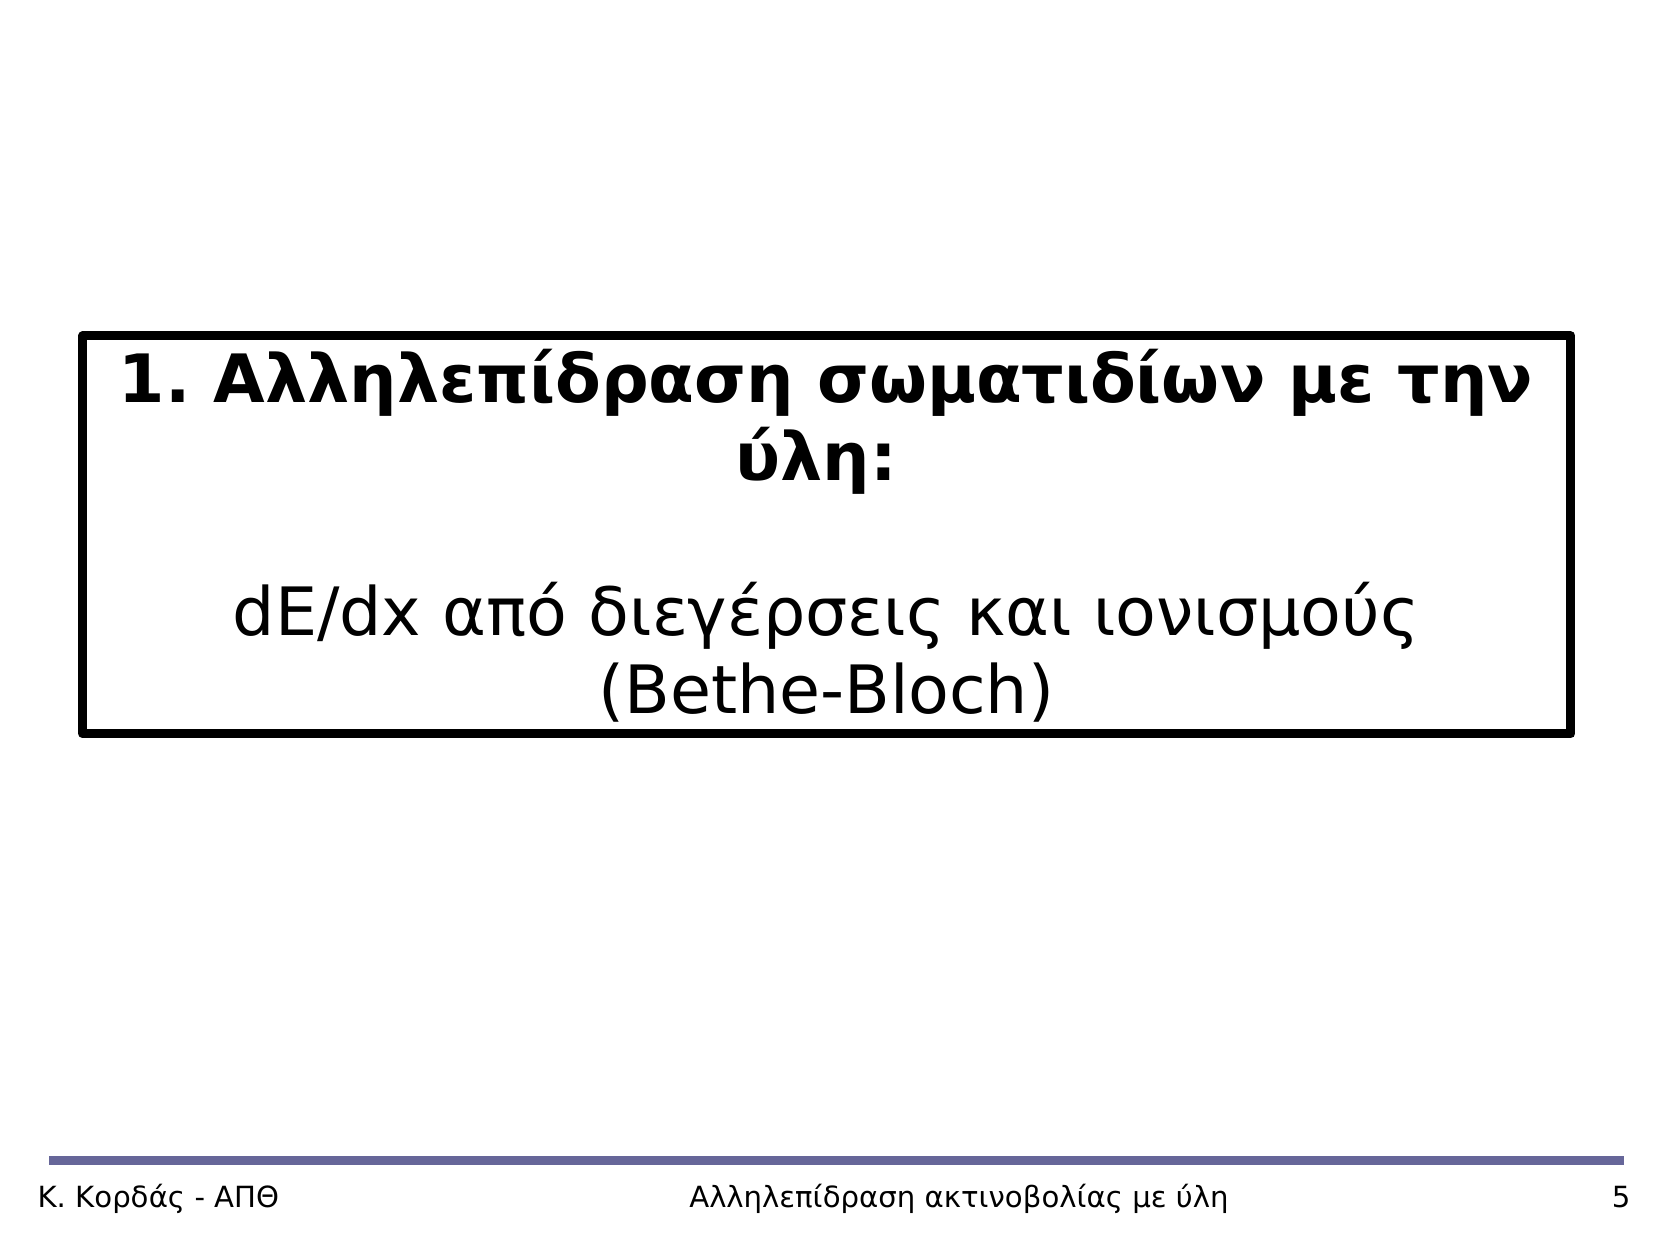

# 1. Αλληλεπίδραση σωματιδίων με την ύλη:
dE/dx από διεγέρσεις και ιονισμούς
(Bethe-Bloch)
Κ. Κορδάς - ΑΠΘ
Αλληλεπίδραση ακτινοβολίας με ύλη
5